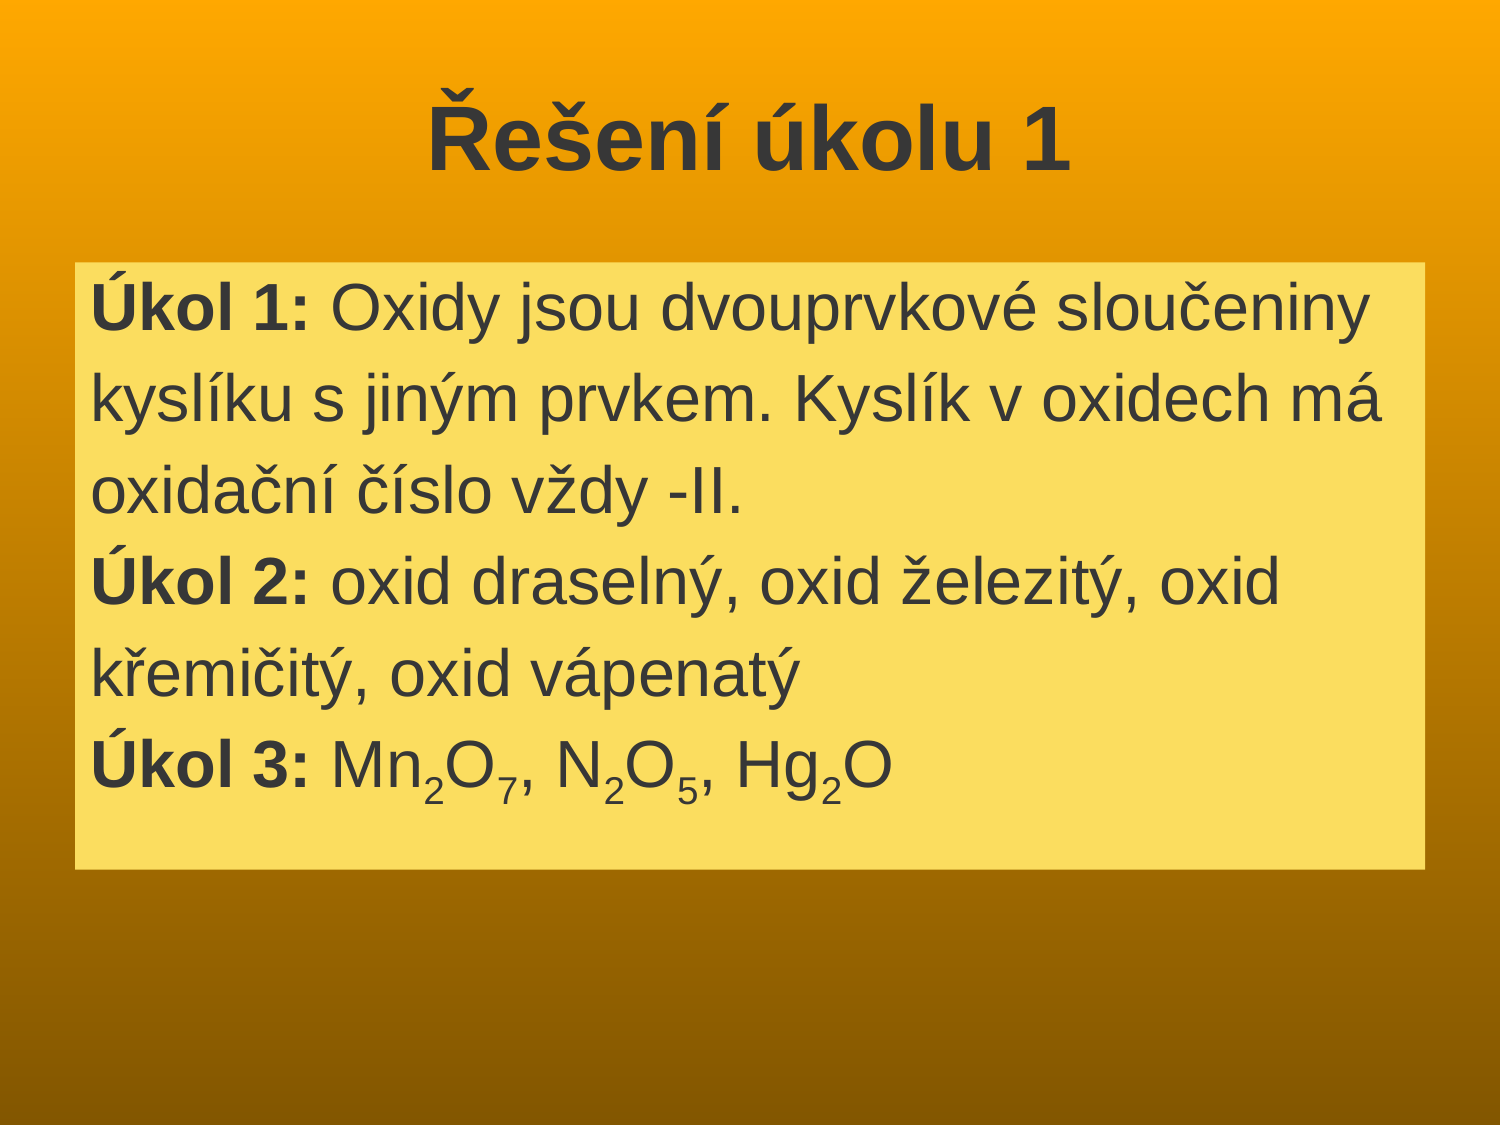

# Řešení úkolu 1
Úkol 1: Oxidy jsou dvouprvkové sloučeniny
kyslíku s jiným prvkem. Kyslík v oxidech má
oxidační číslo vždy -II.
Úkol 2: oxid draselný, oxid železitý, oxid
křemičitý, oxid vápenatý
Úkol 3: Mn2O7, N2O5, Hg2O